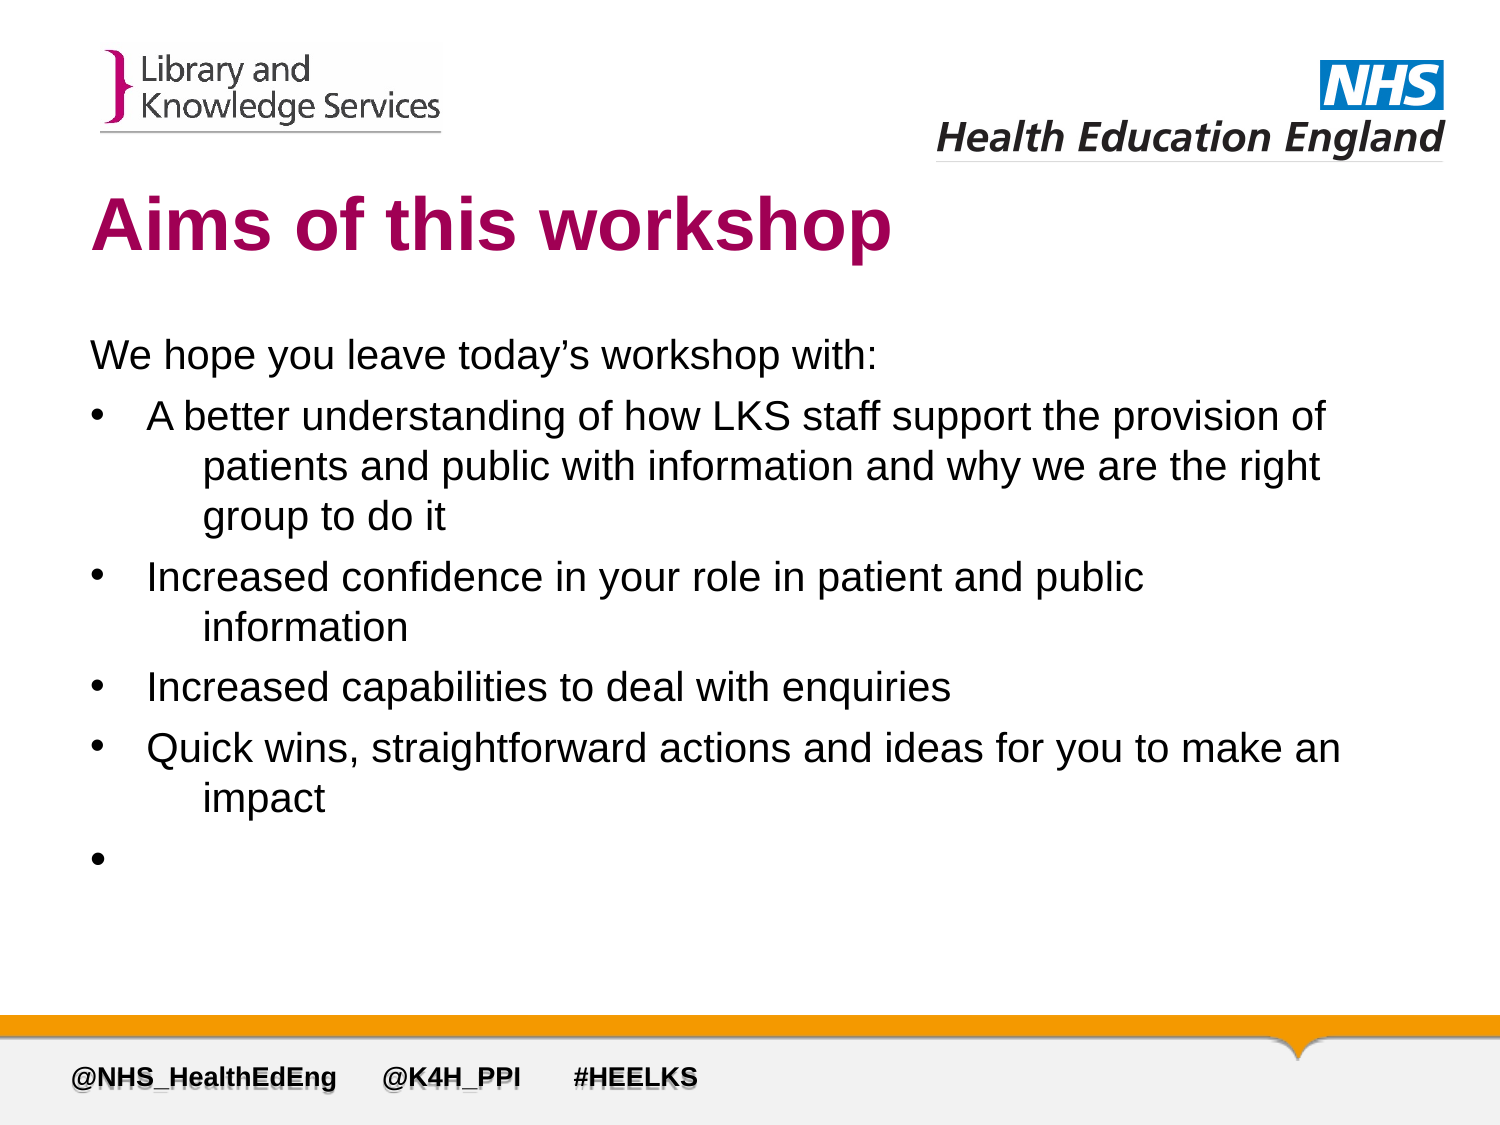

# Aims of this workshop
We hope you leave today’s workshop with:
A better understanding of how LKS staff support the provision of patients and public with information and why we are the right group to do it
Increased confidence in your role in patient and public information
Increased capabilities to deal with enquiries
Quick wins, straightforward actions and ideas for you to make an impact
@NHS_HealthEdEng @K4H_PPI #HEELKS